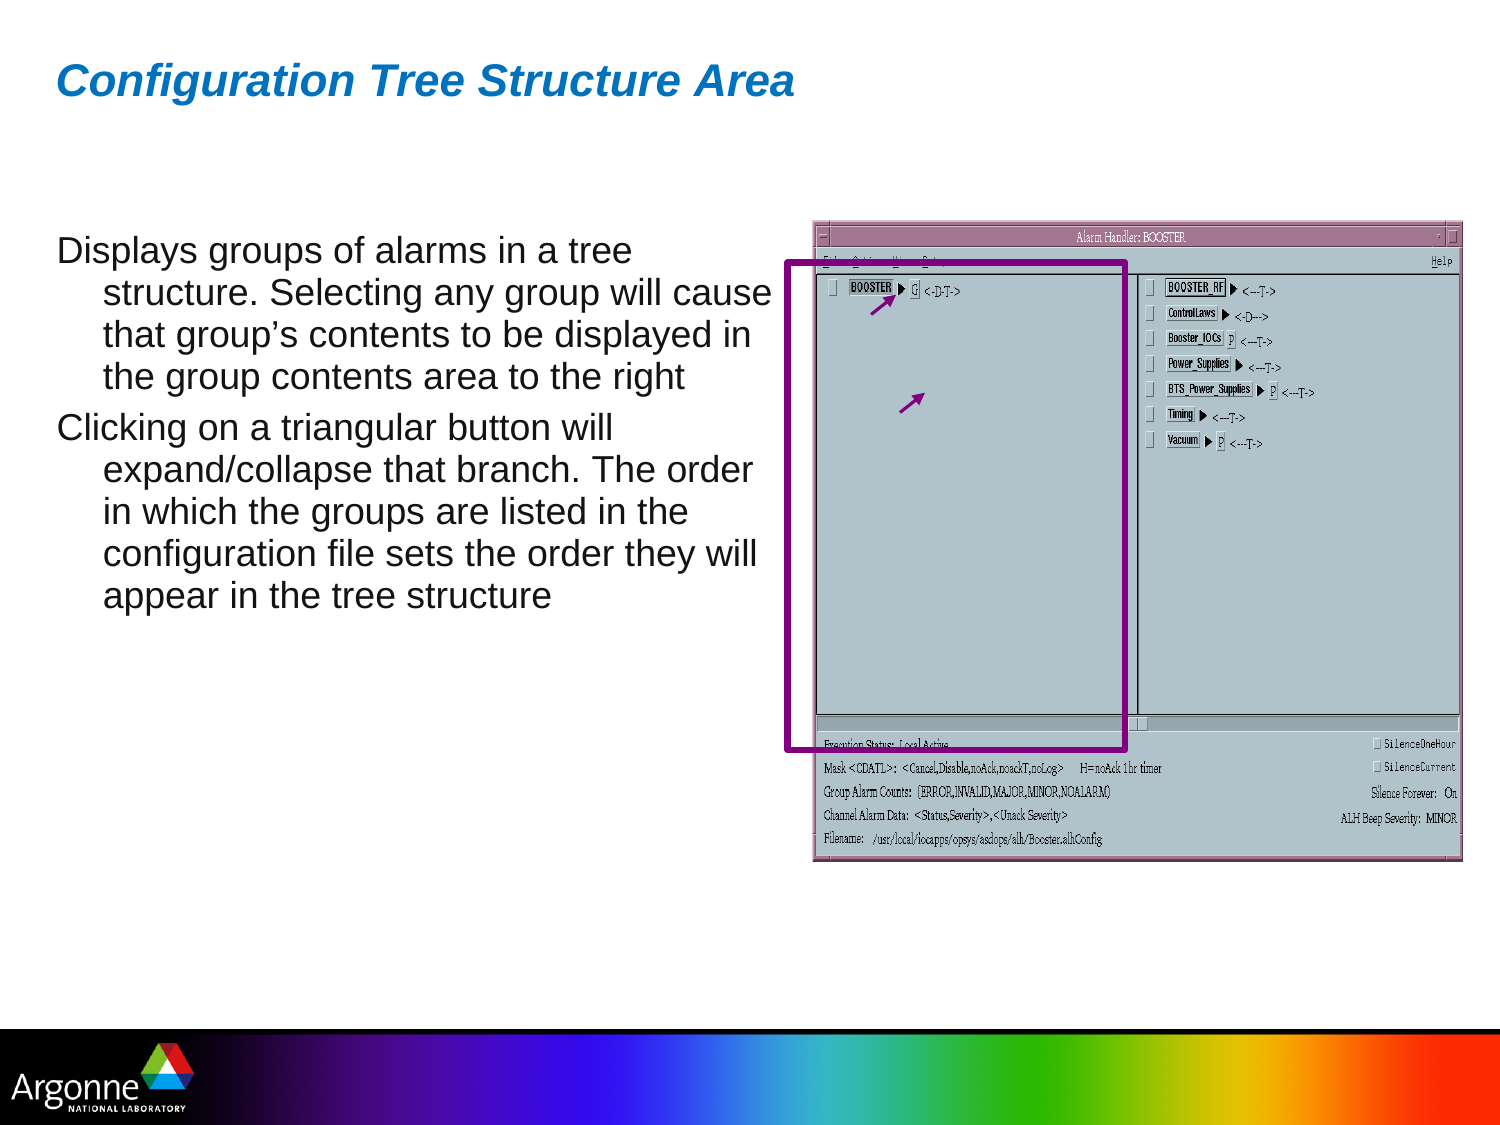

# Configuration Tree Structure Area
Displays groups of alarms in a tree structure. Selecting any group will cause that group’s contents to be displayed in the group contents area to the right
Clicking on a triangular button will expand/collapse that branch. The order in which the groups are listed in the configuration file sets the order they will appear in the tree structure